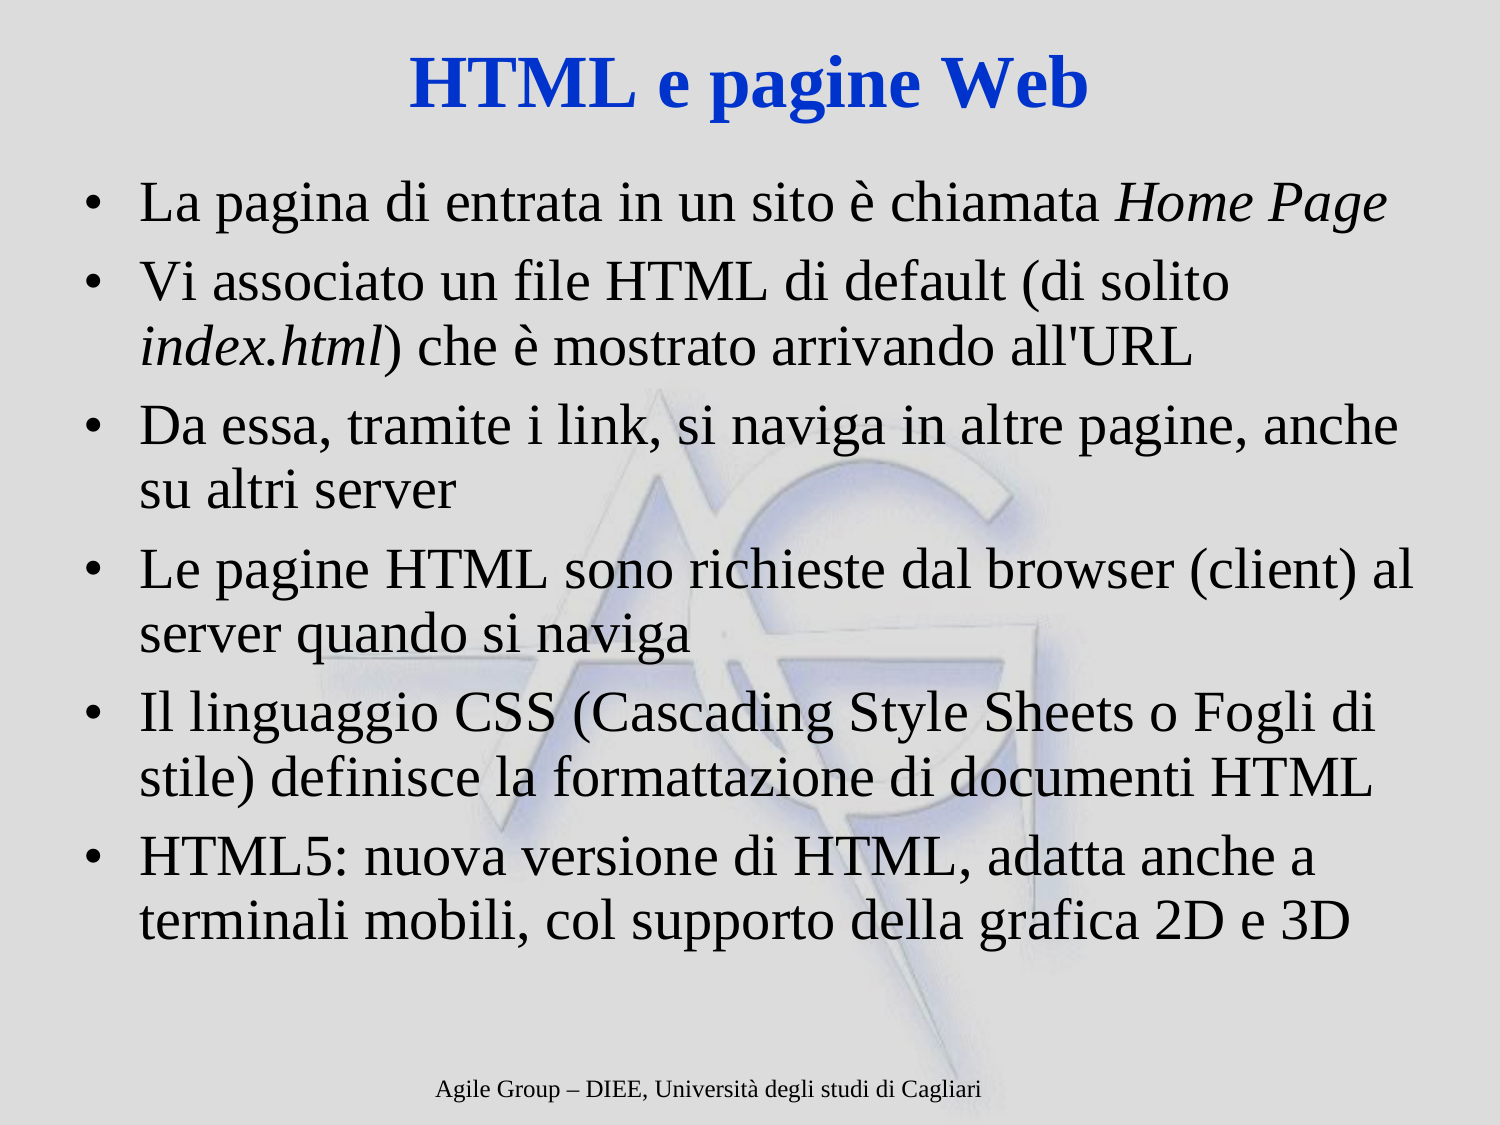

# HTML e pagine Web
La pagina di entrata in un sito è chiamata Home Page
Vi associato un file HTML di default (di solito index.html) che è mostrato arrivando all'URL
Da essa, tramite i link, si naviga in altre pagine, anche su altri server
Le pagine HTML sono richieste dal browser (client) al server quando si naviga
Il linguaggio CSS (Cascading Style Sheets o Fogli di stile) definisce la formattazione di documenti HTML
HTML5: nuova versione di HTML, adatta anche a terminali mobili, col supporto della grafica 2D e 3D